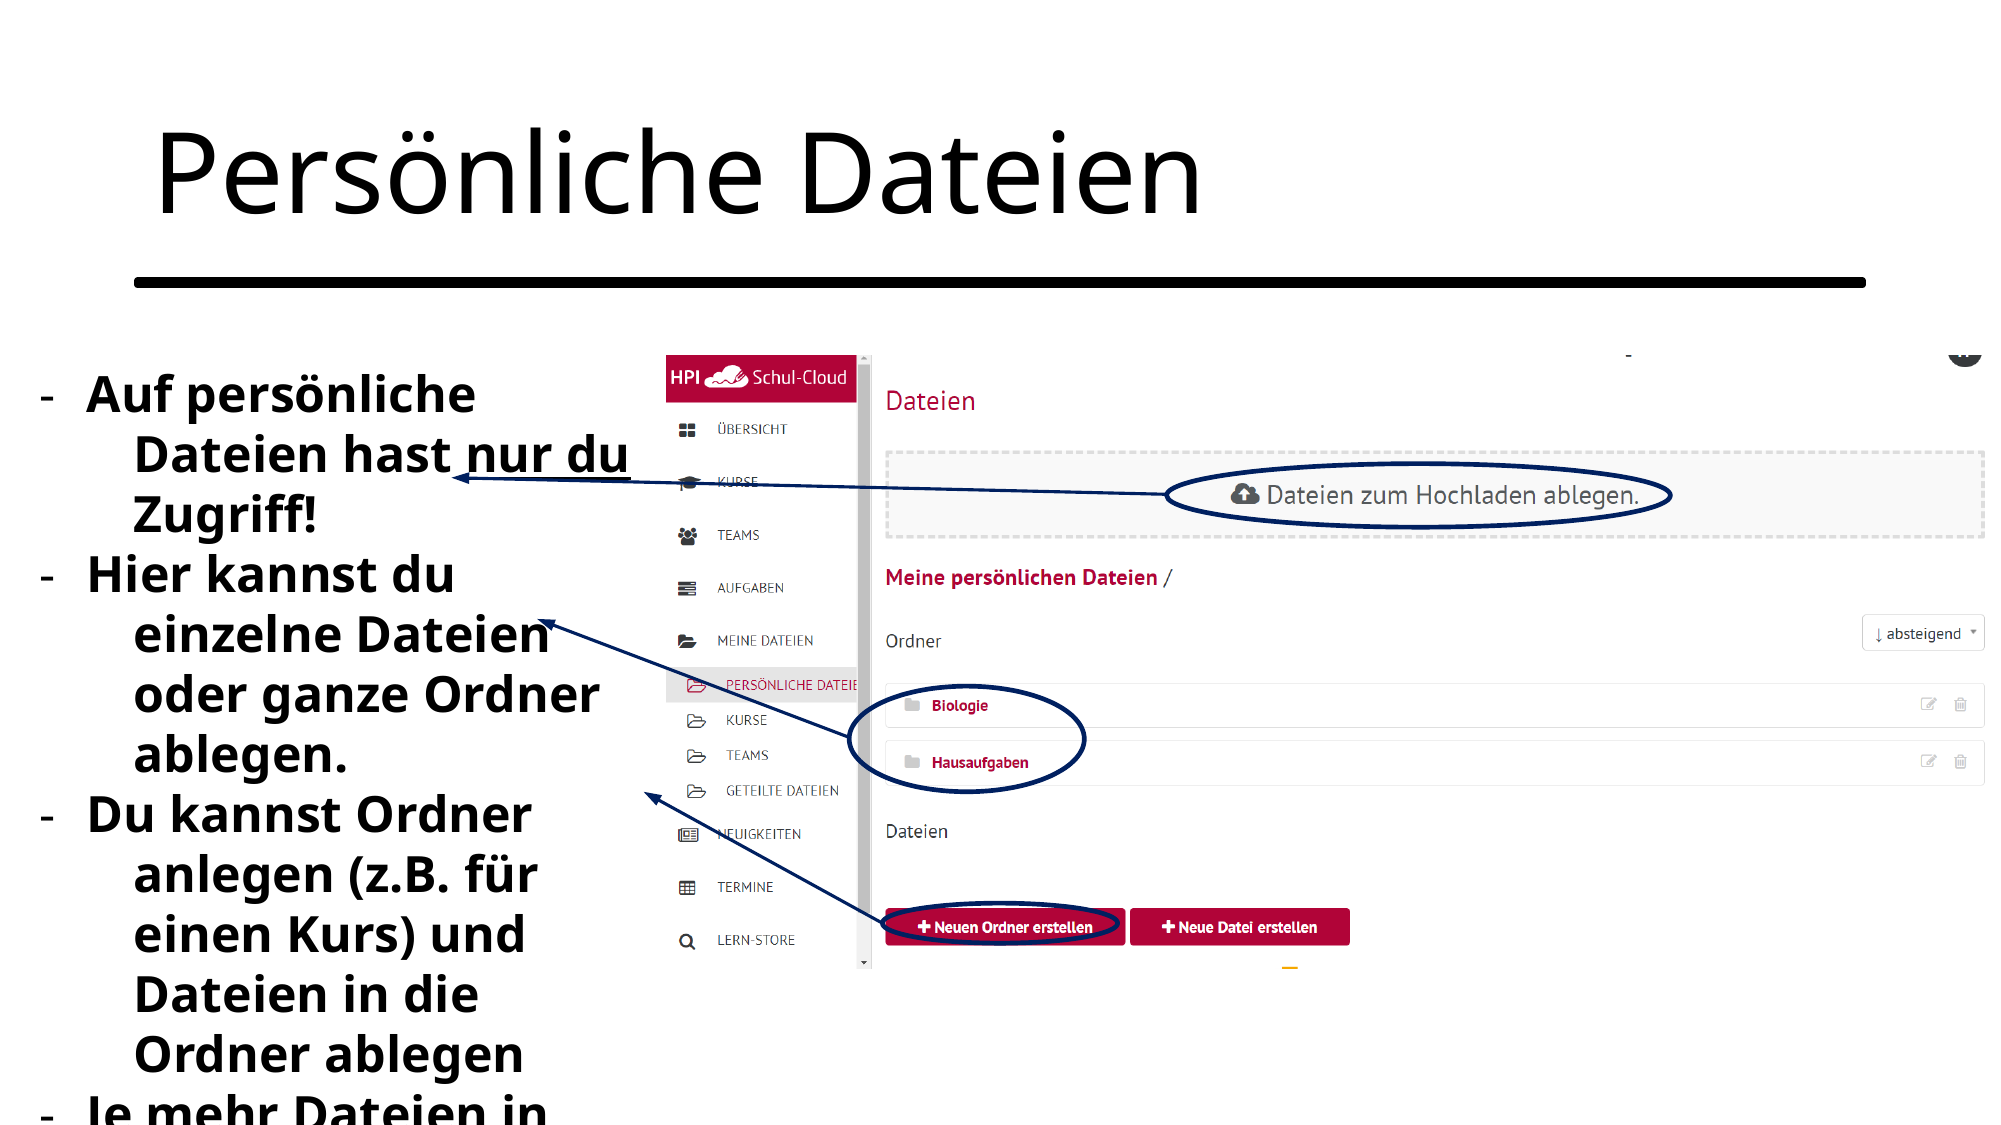

# Persönliche Dateien
Auf persönliche Dateien hast nur du Zugriff!
Hier kannst du einzelne Dateien oder ganze Ordner ablegen.
Du kannst Ordner anlegen (z.B. für einen Kurs) und Dateien in die Ordner ablegen
Je mehr Dateien in einem Ordner sind, umso unübersichtlicher wird der Ordner
Achte deshalb auf Ordnung, indem du Ordner anlegst und die Dateien in die entsprechenden Ordner zuordnest.